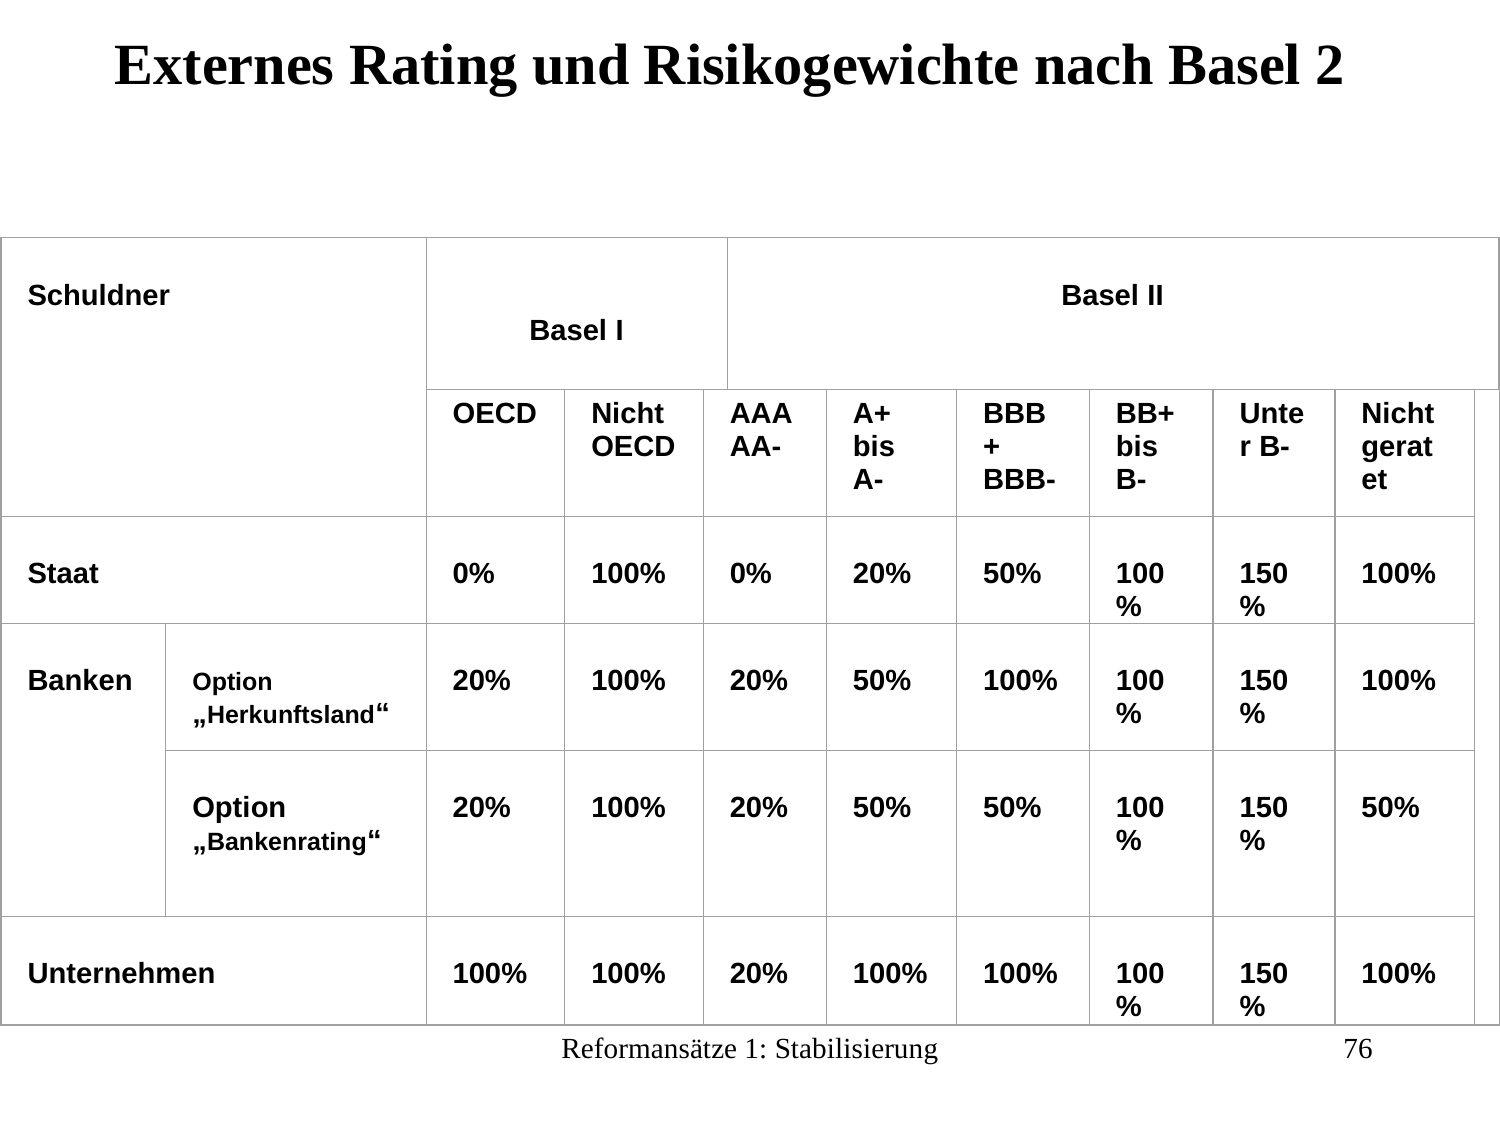

Externes Rating und Risikogewichte nach Basel 2
Schuldner
Basel I
Basel II
OECD
Nicht OECD
AAA AA-
A+ bis A-
BBB+ BBB-
BB+ bis B-
Unter B-
Nicht geratet
Staat
0%
100%
0%
20%
50%
100%
150%
100%
Banken
Option „Herkunftsland“
20%
100%
20%
50%
100%
100%
150%
100%
Option „Bankenrating“
20%
100%
20%
50%
50%
100%
150%
50%
Unternehmen
100%
100%
20%
100%
100%
100%
150%
100%
Reformansätze 1: Stabilisierung
76